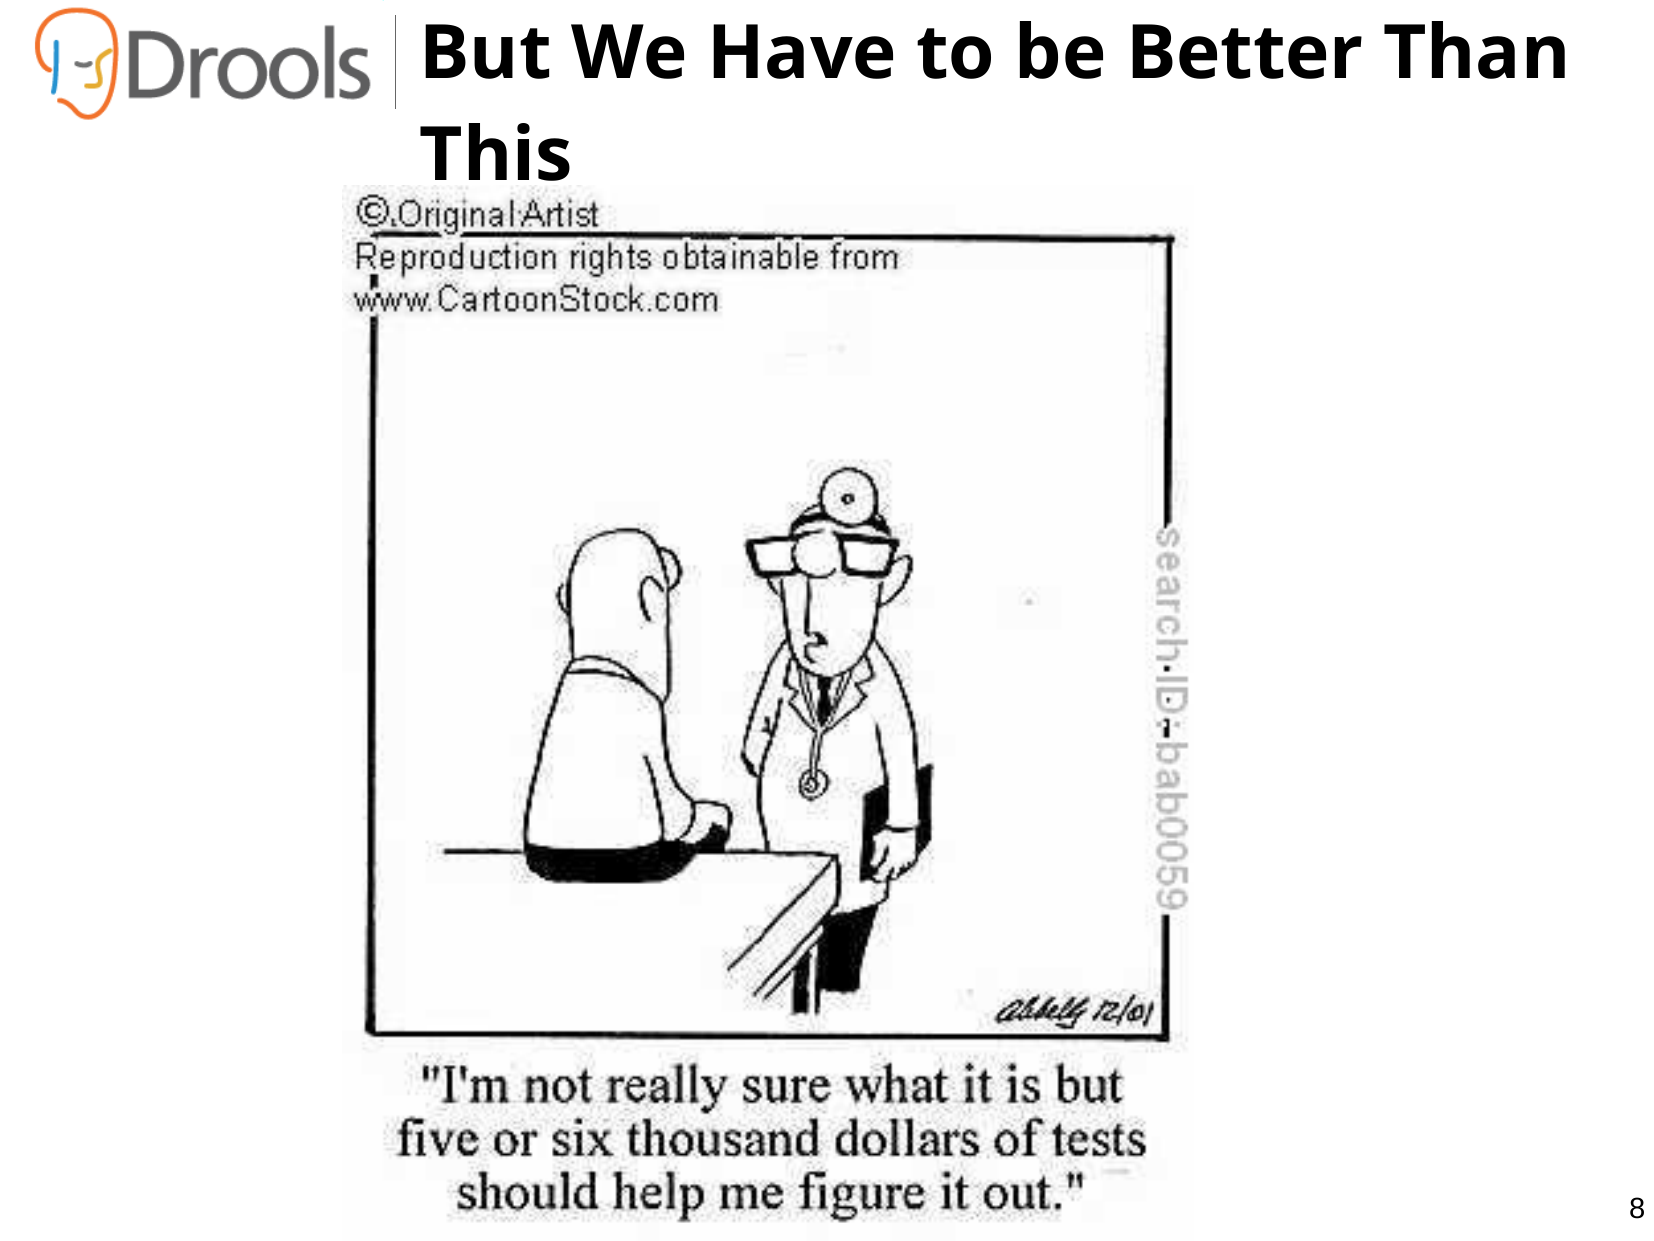

# But We Have to be Better Than This